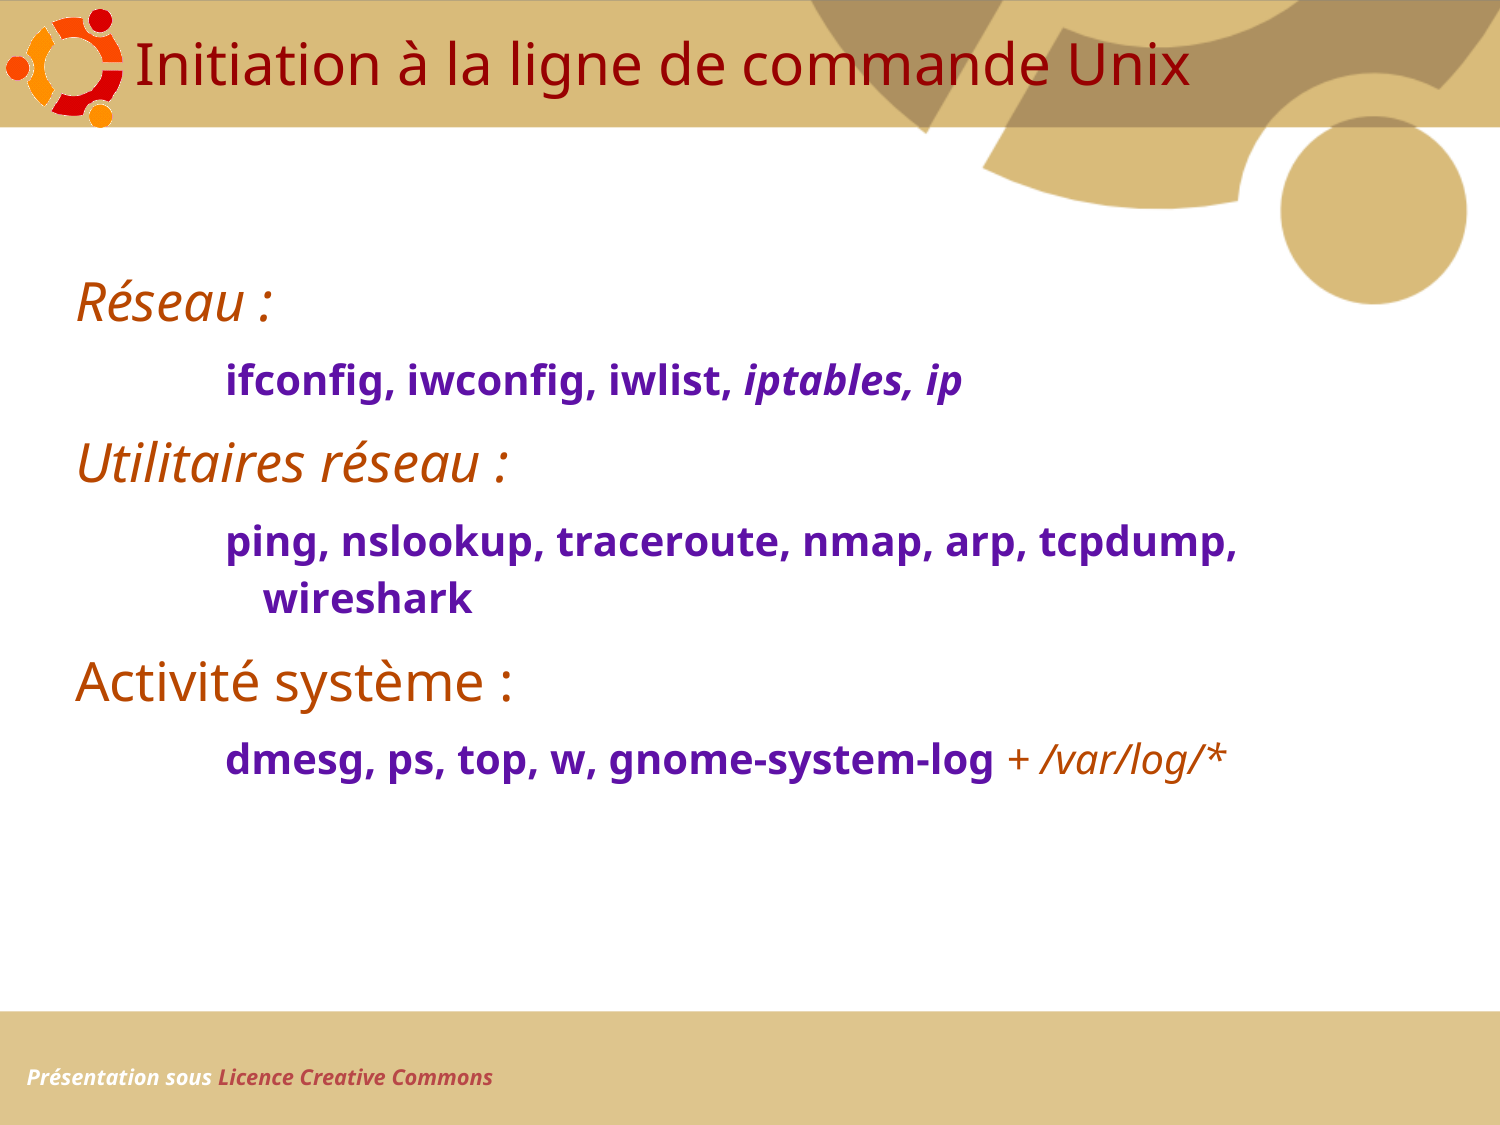

# Initiation à la ligne de commande Unix
Réseau :
ifconfig, iwconfig, iwlist, iptables, ip
Utilitaires réseau :
ping, nslookup, traceroute, nmap, arp, tcpdump, wireshark
Activité système :
dmesg, ps, top, w, gnome-system-log + /var/log/*